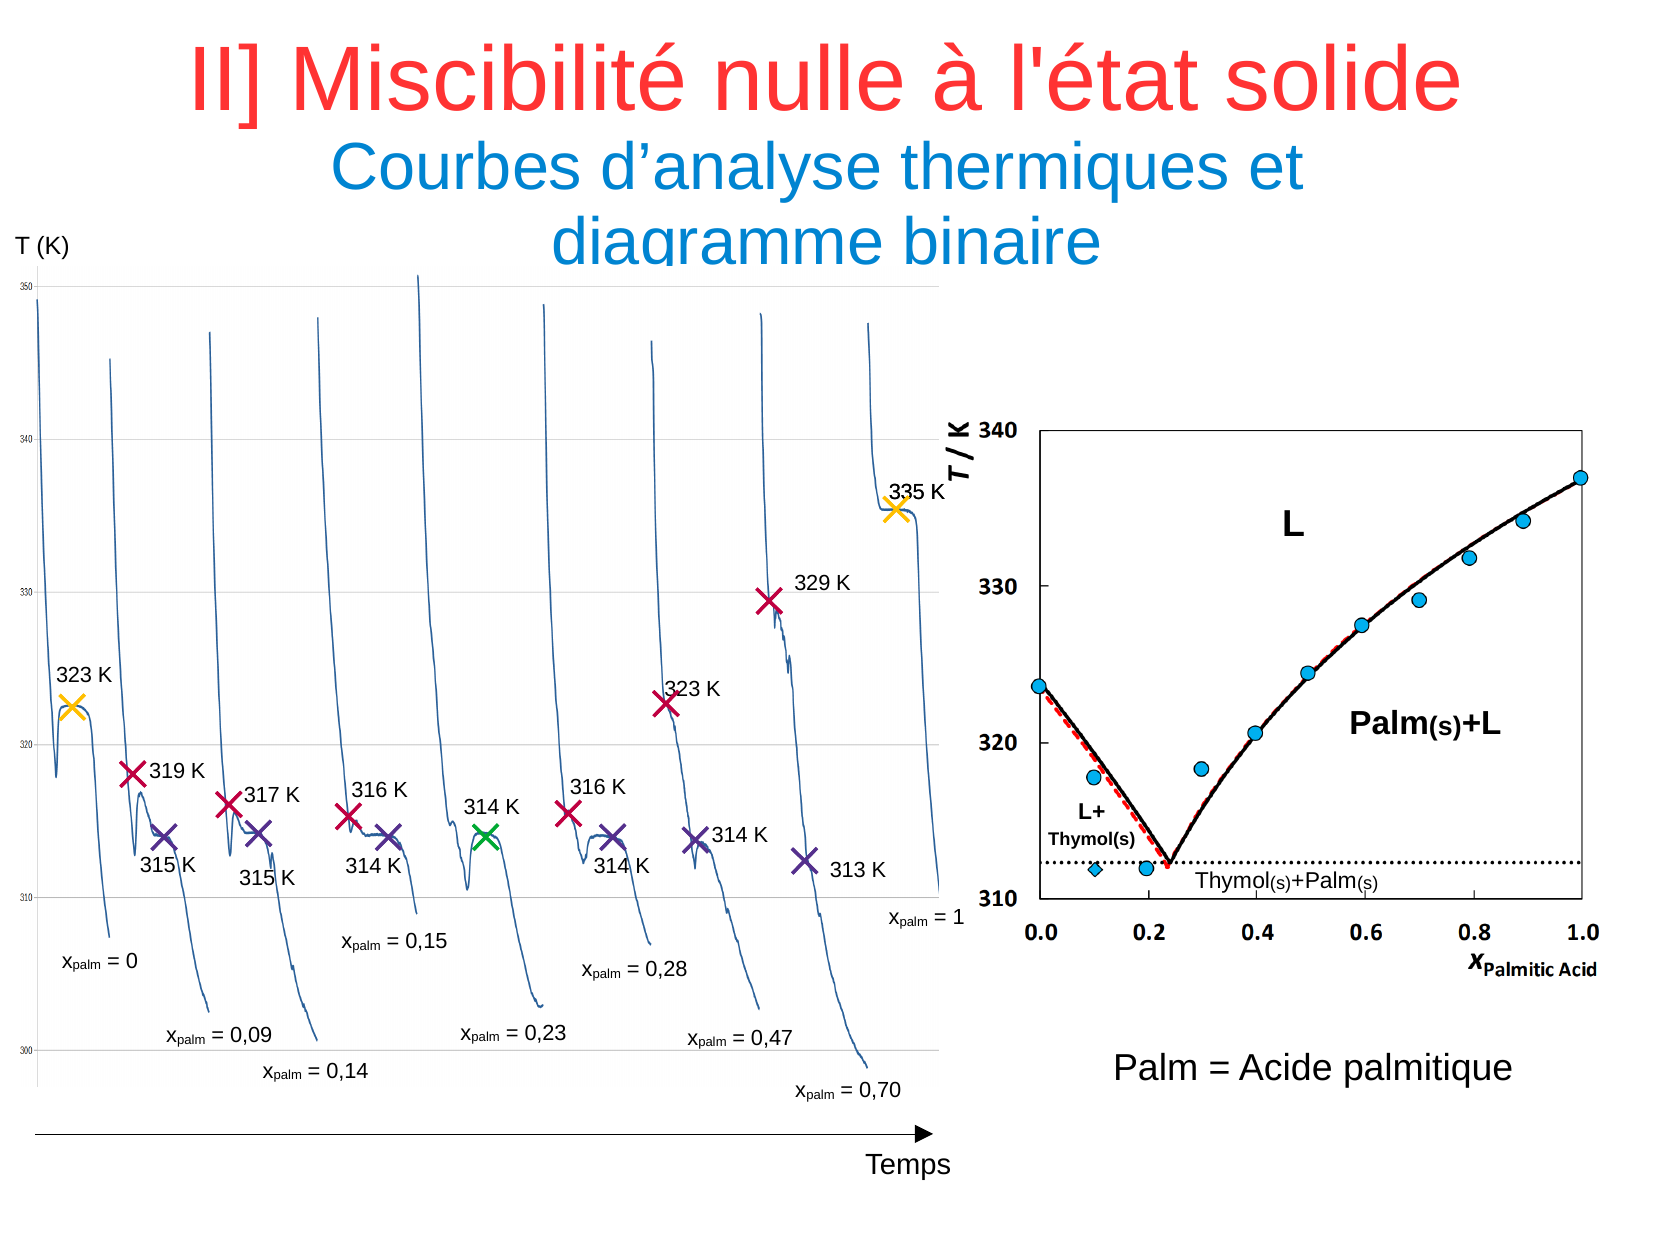

# II] Miscibilité nulle à l'état solide Courbes d’analyse thermiques et diagramme binaire
T (K)
335 K
335 K
L
329 K
323 K
323 K
Palm(s)+L
319 K
316 K
316 K
317 K
314 K
L+
Thymol(s)
314 K
315 K
314 K
314 K
313 K
315 K
Thymol(s)+Palm(s)
xpalm = 1
xpalm = 0,15
xpalm = 0
xpalm = 0,28
xpalm = 0,23
xpalm = 0,09
xpalm = 0,47
Palm = Acide palmitique
xpalm = 0,14
xpalm = 0,70
Temps